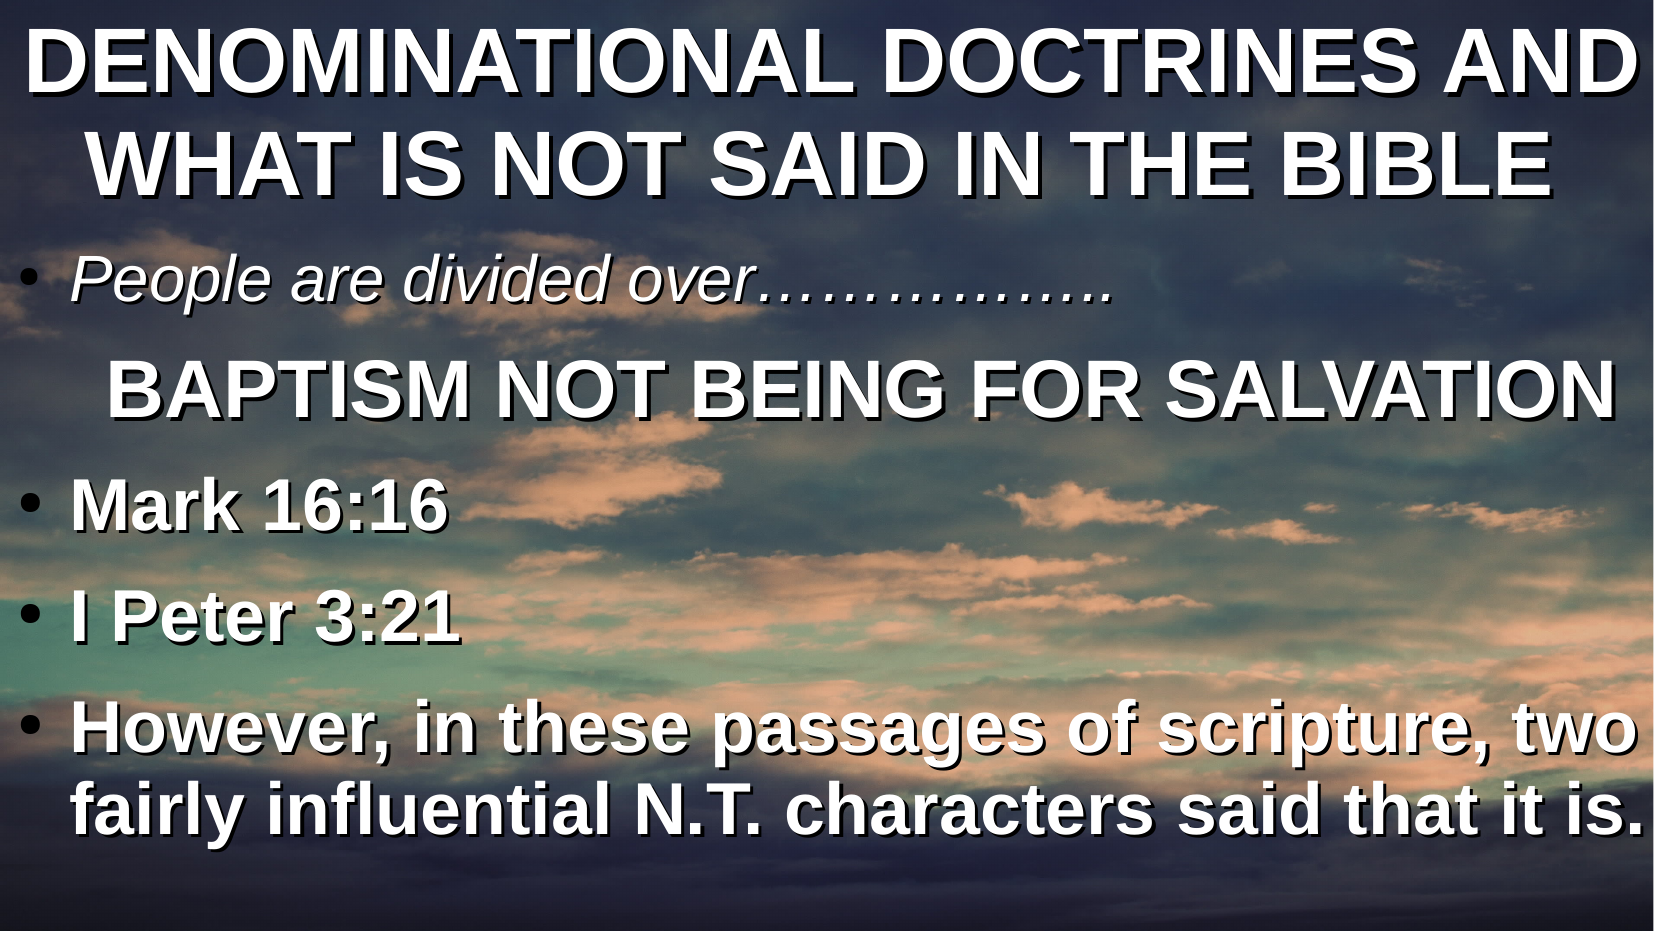

# DENOMINATIONAL DOCTRINES AND WHAT IS NOT SAID IN THE BIBLE
People are divided over……………..
BAPTISM NOT BEING FOR SALVATION
Mark 16:16
I Peter 3:21
However, in these passages of scripture, two fairly influential N.T. characters said that it is.